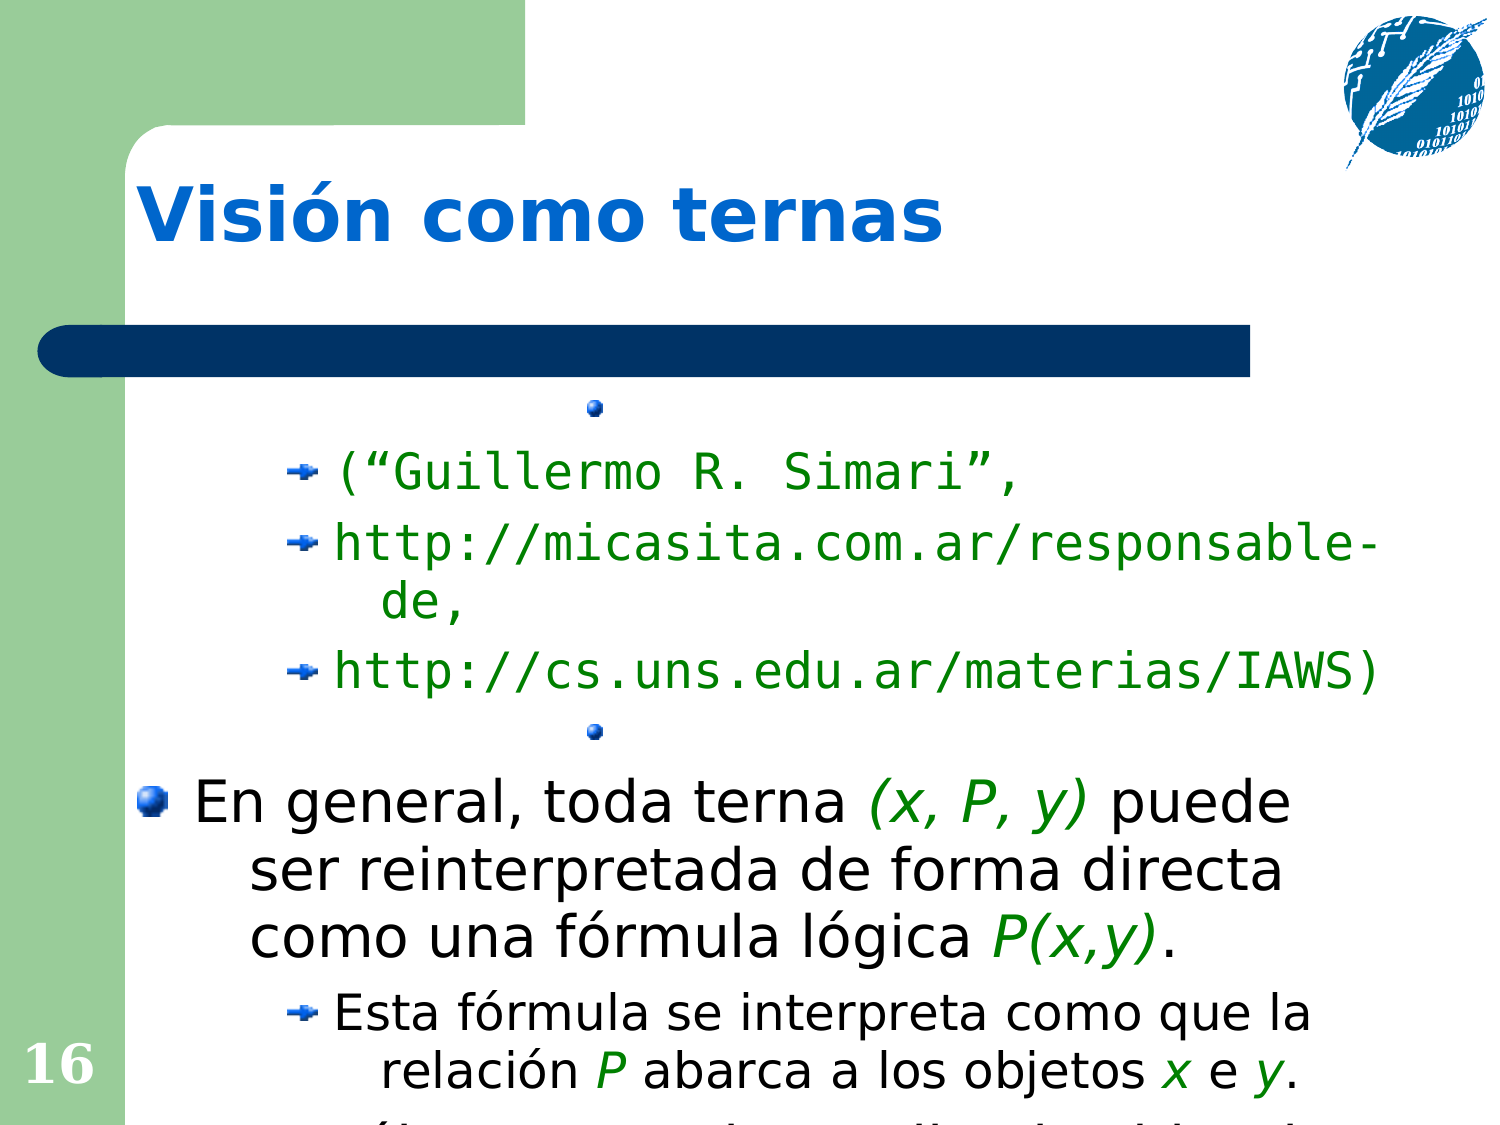

# Visión como ternas
(“Guillermo R. Simari”,
http://micasita.com.ar/responsable-de,
http://cs.uns.edu.ar/materias/IAWS)
En general, toda terna (x, P, y) puede ser reinterpretada de forma directa como una fórmula lógica P(x,y).
Esta fórmula se interpreta como que la relación P abarca a los objetos x e y.
RDF sólo contempla predicados binarios.
16